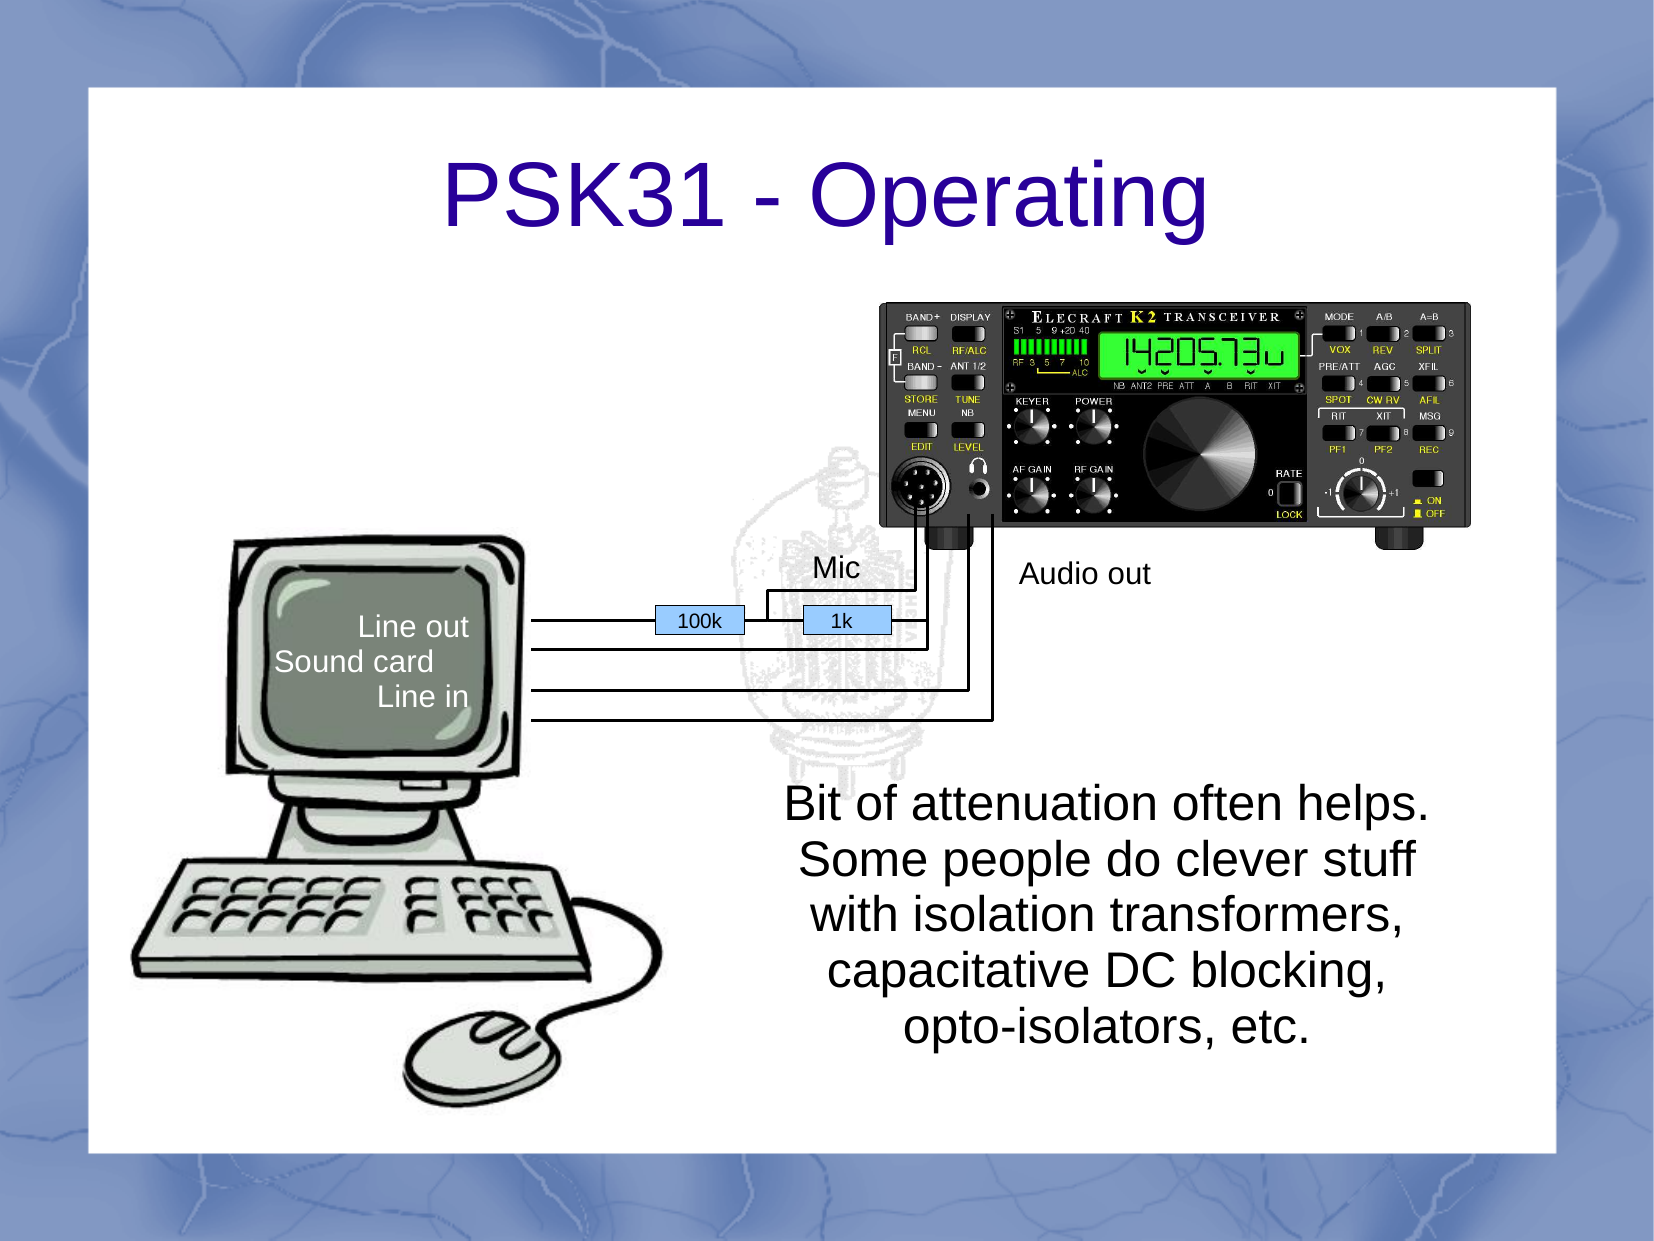

# PSK31 - Operating
Mic
Audio out
Line out
Sound card
Line in
100k
1k
Bit of attenuation often helps.
Some people do clever stuff with isolation transformers, capacitative DC blocking, opto-isolators, etc.